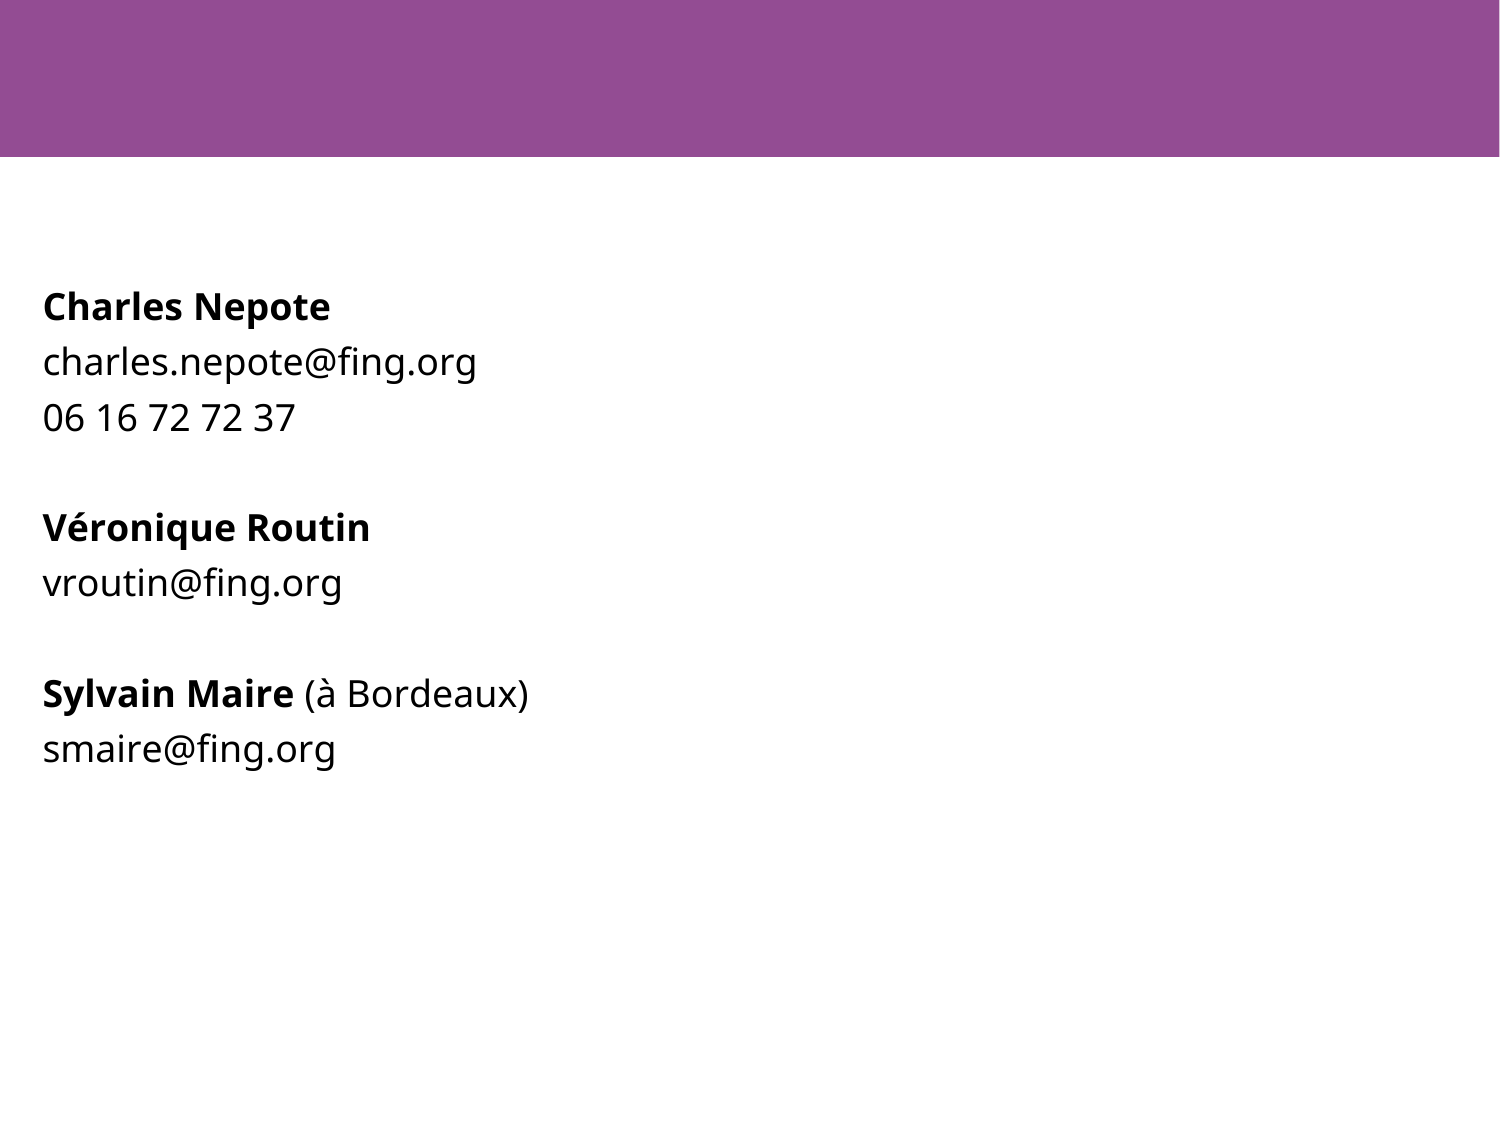

Charles Nepote
charles.nepote@fing.org
06 16 72 72 37
Véronique Routin
vroutin@fing.org
Sylvain Maire (à Bordeaux)
smaire@fing.org